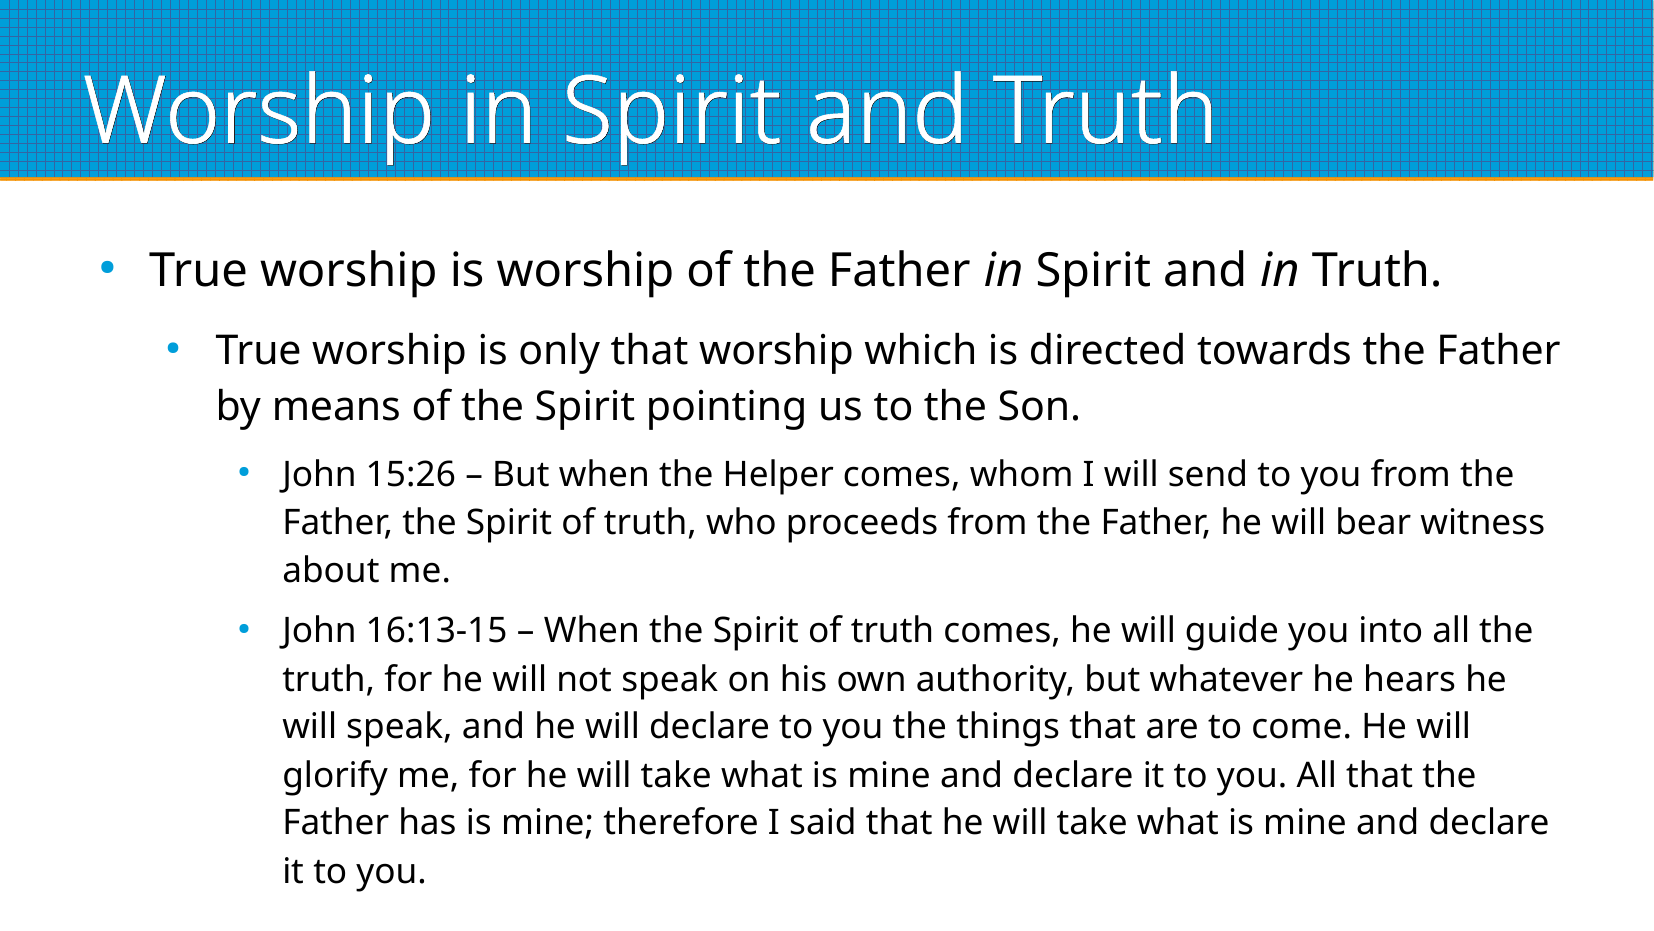

# Worship in Spirit and Truth
True worship is worship of the Father in Spirit and in Truth.
True worship is only that worship which is directed towards the Father by means of the Spirit pointing us to the Son.
John 15:26 – But when the Helper comes, whom I will send to you from the Father, the Spirit of truth, who proceeds from the Father, he will bear witness about me.
John 16:13-15 – When the Spirit of truth comes, he will guide you into all the truth, for he will not speak on his own authority, but whatever he hears he will speak, and he will declare to you the things that are to come. He will glorify me, for he will take what is mine and declare it to you. All that the Father has is mine; therefore I said that he will take what is mine and declare it to you.